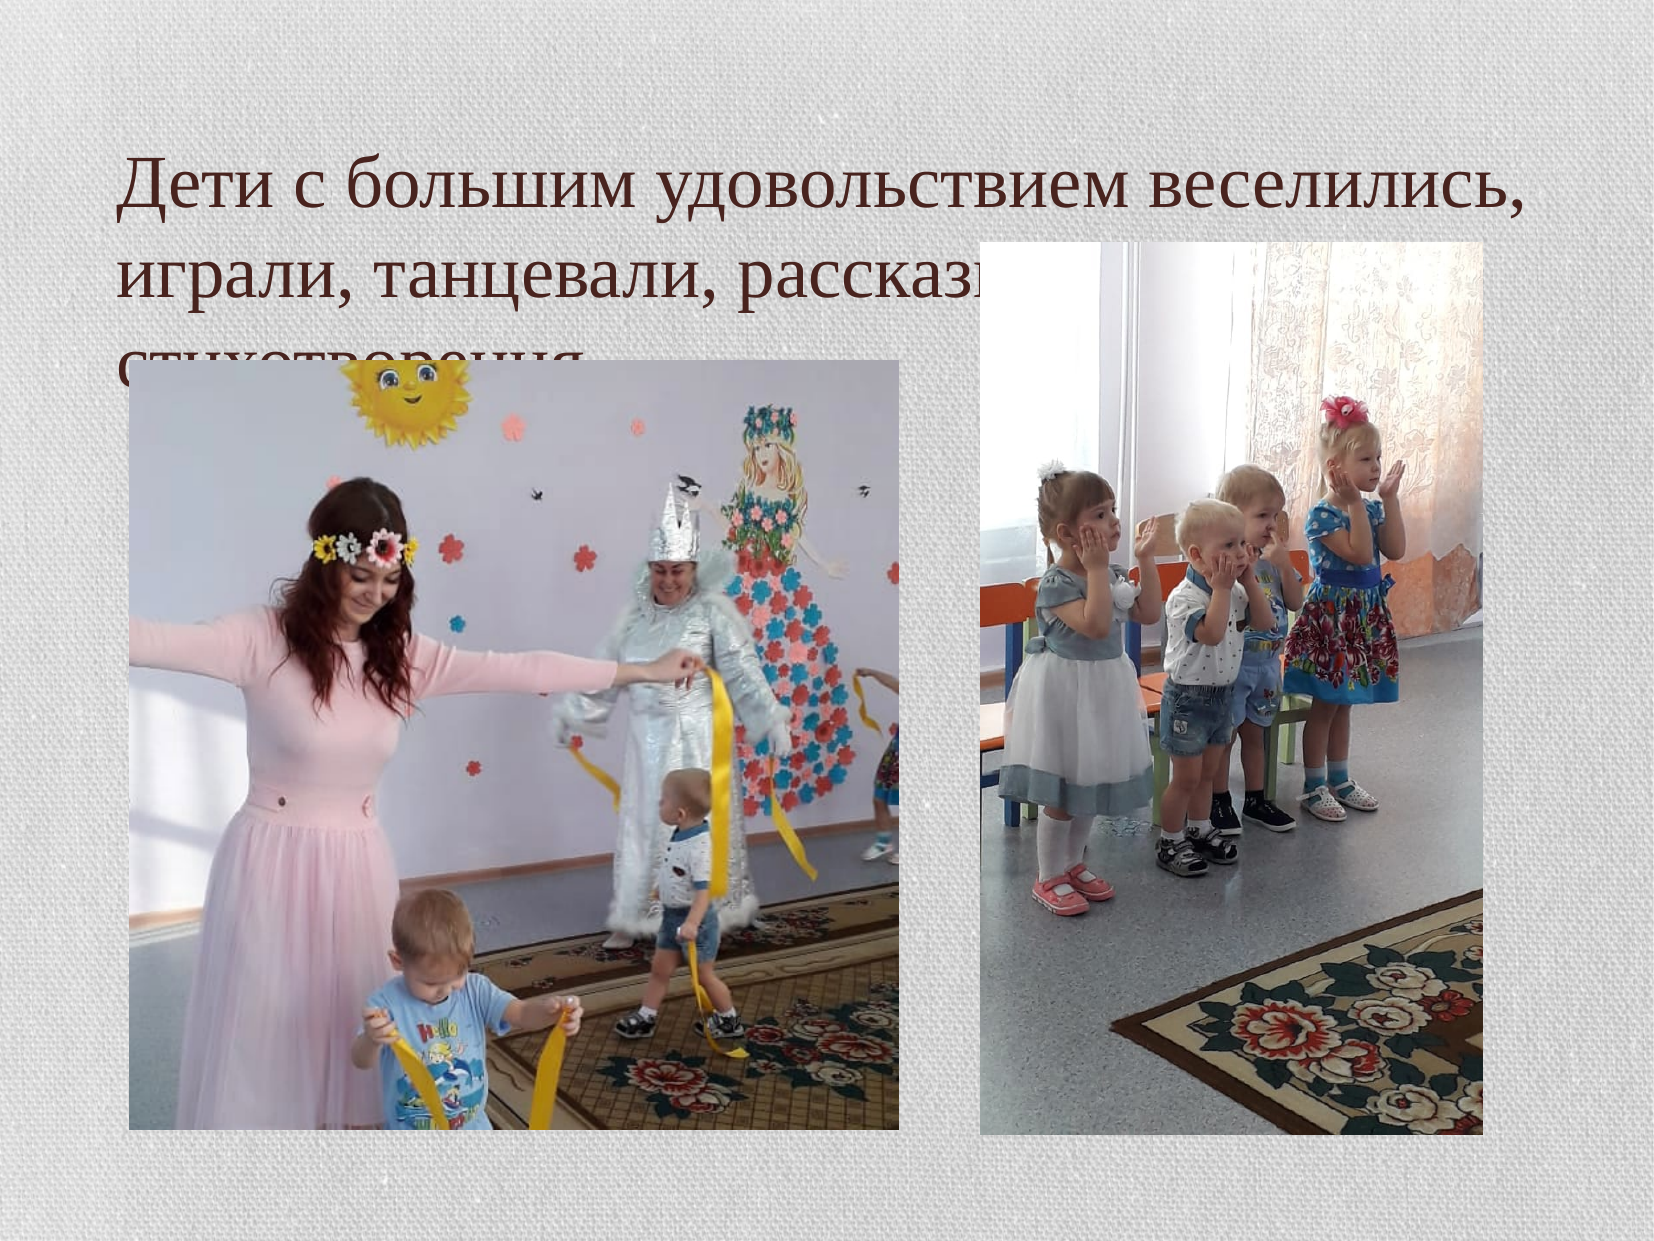

# Дети с большим удовольствием веселились, играли, танцевали, рассказывали стихотворения.